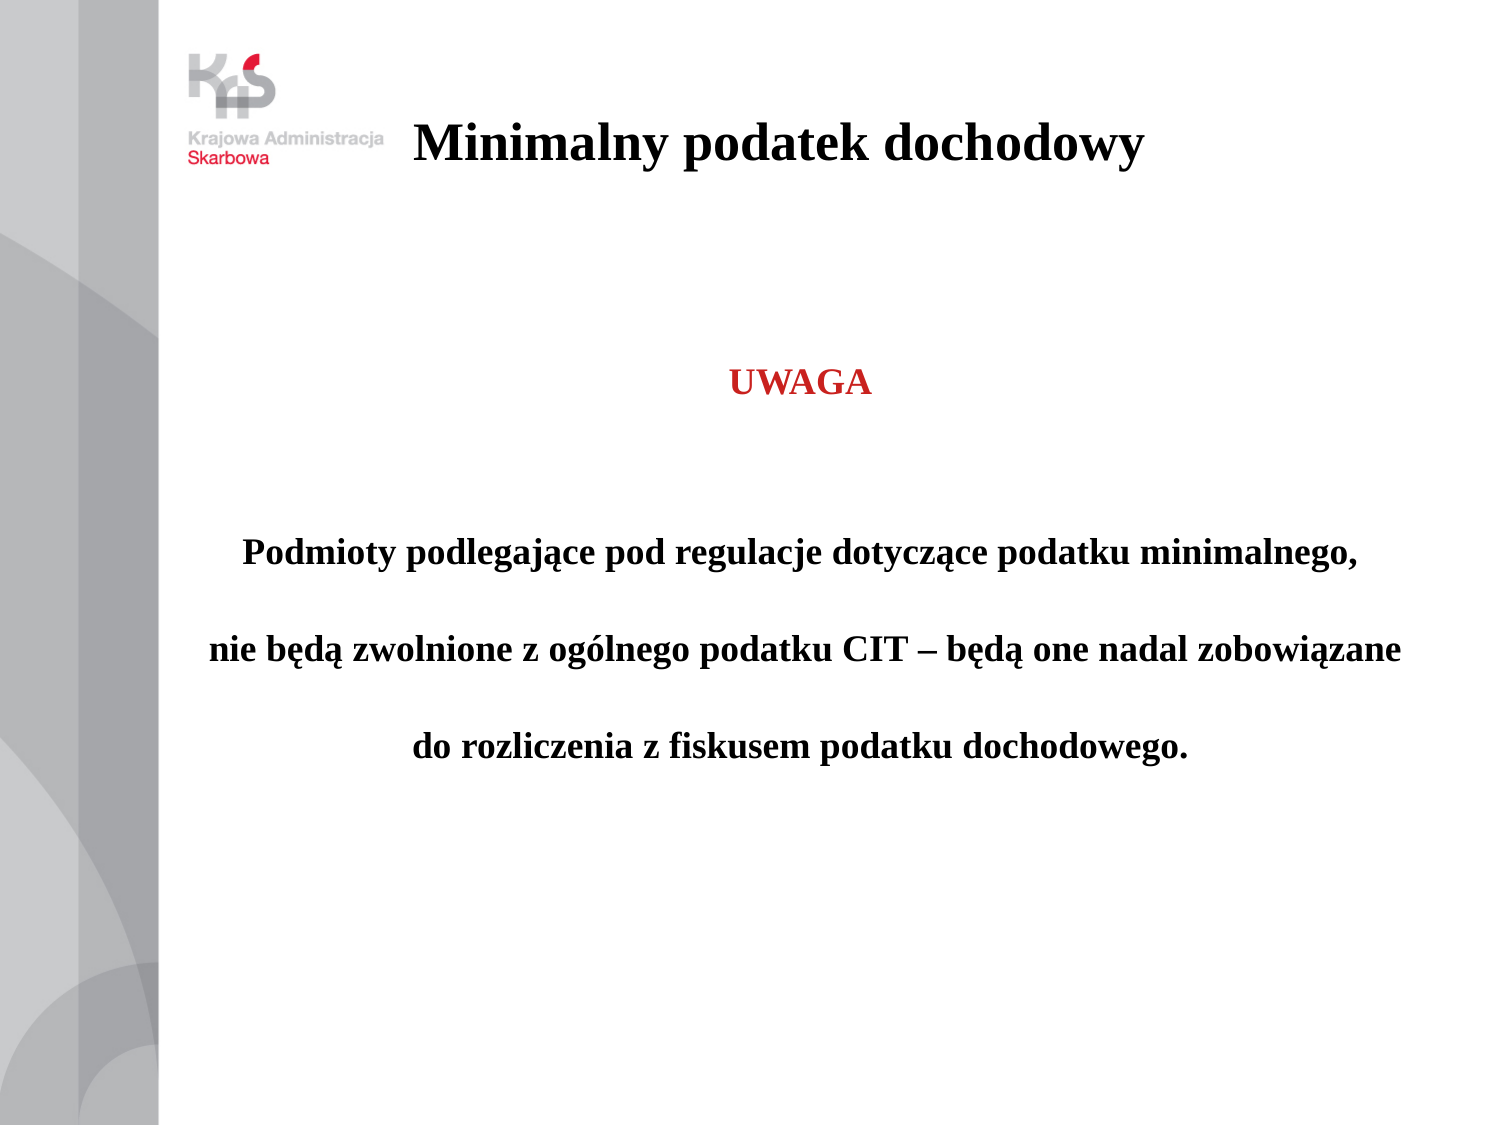

# Minimalny podatek dochodowy
UWAGA
Podmioty podlegające pod regulacje dotyczące podatku minimalnego,
 nie będą zwolnione z ogólnego podatku CIT – będą one nadal zobowiązane
 do rozliczenia z fiskusem podatku dochodowego.